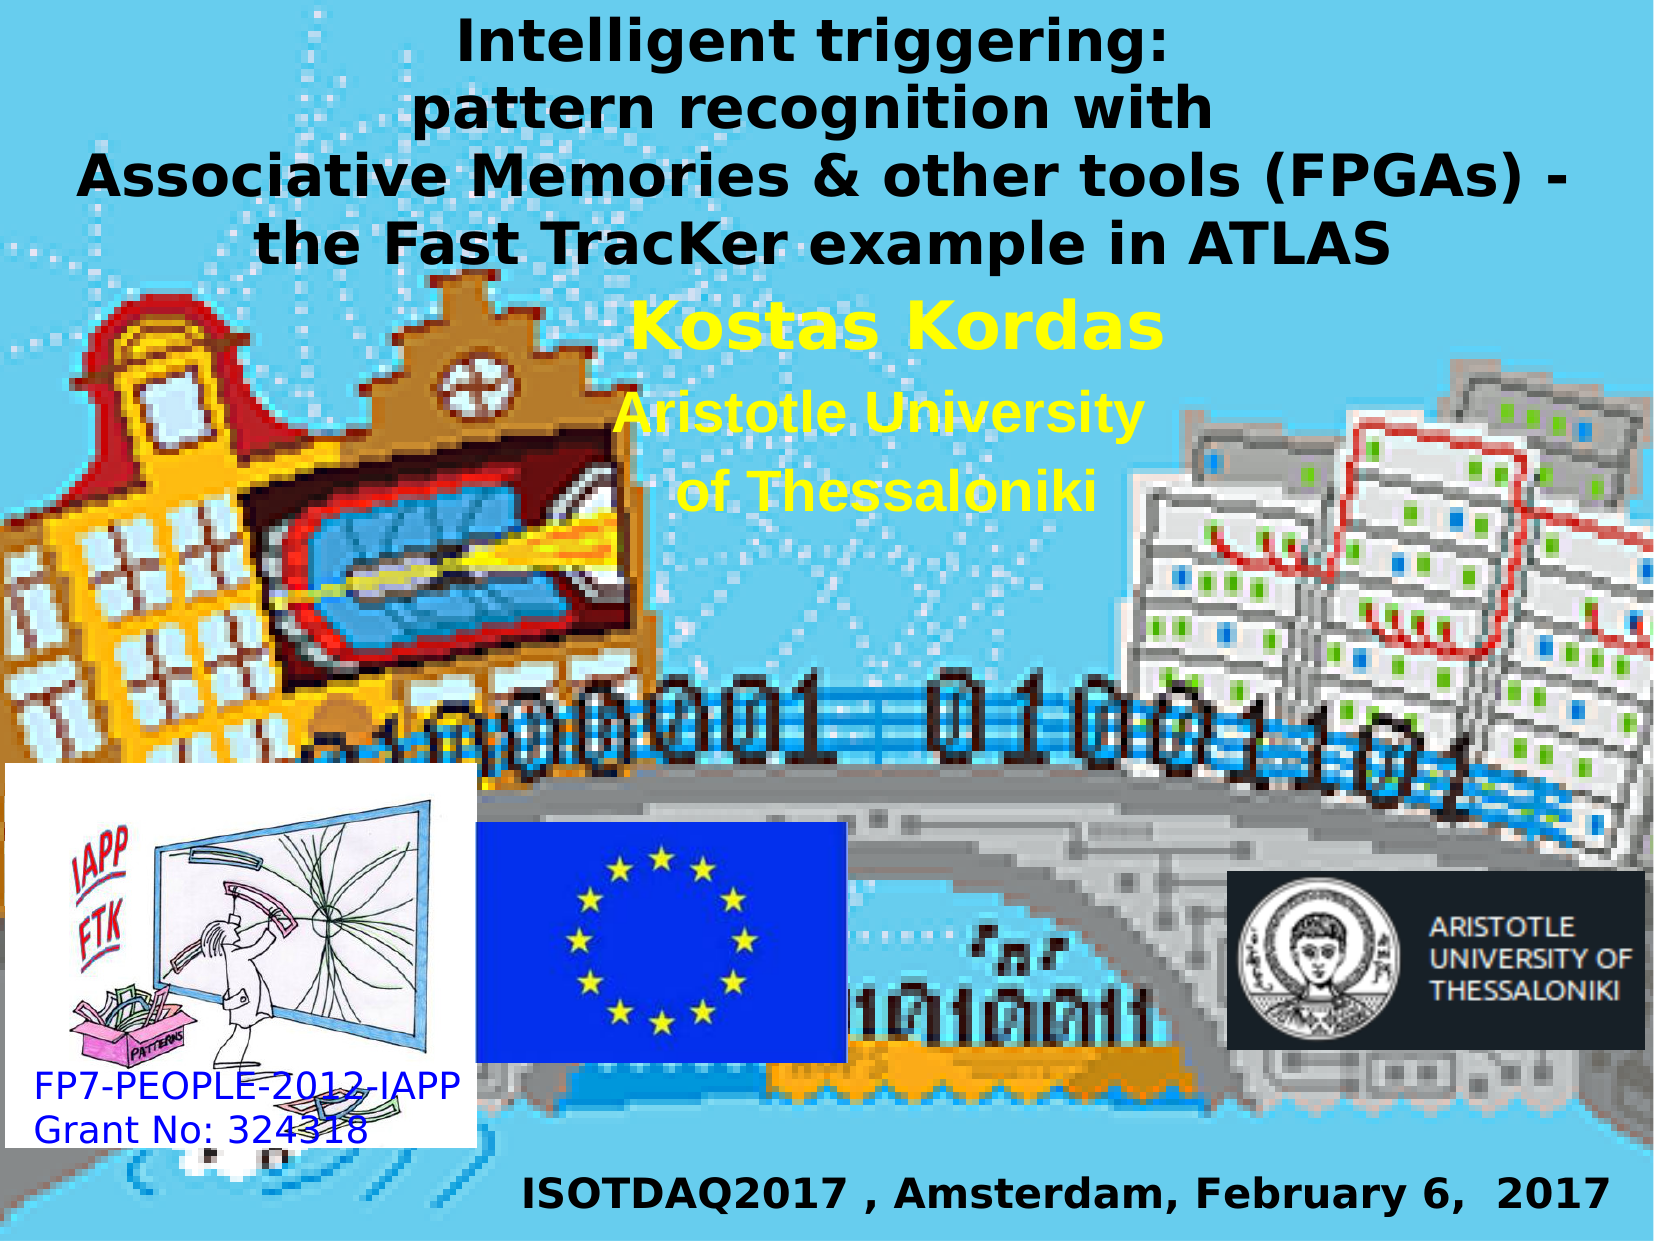

# Intelligent triggering: pattern recognition with Associative Memories & other tools (FPGAs) - the Fast TracKer example in ATLAS
 Kostas Kordas
Aristotle University
of Thessaloniki
FP7-PEOPLE-2012-IAPP
Grant No: 324318
ISOTDAQ2017 , Amsterdam, February 6, 2017